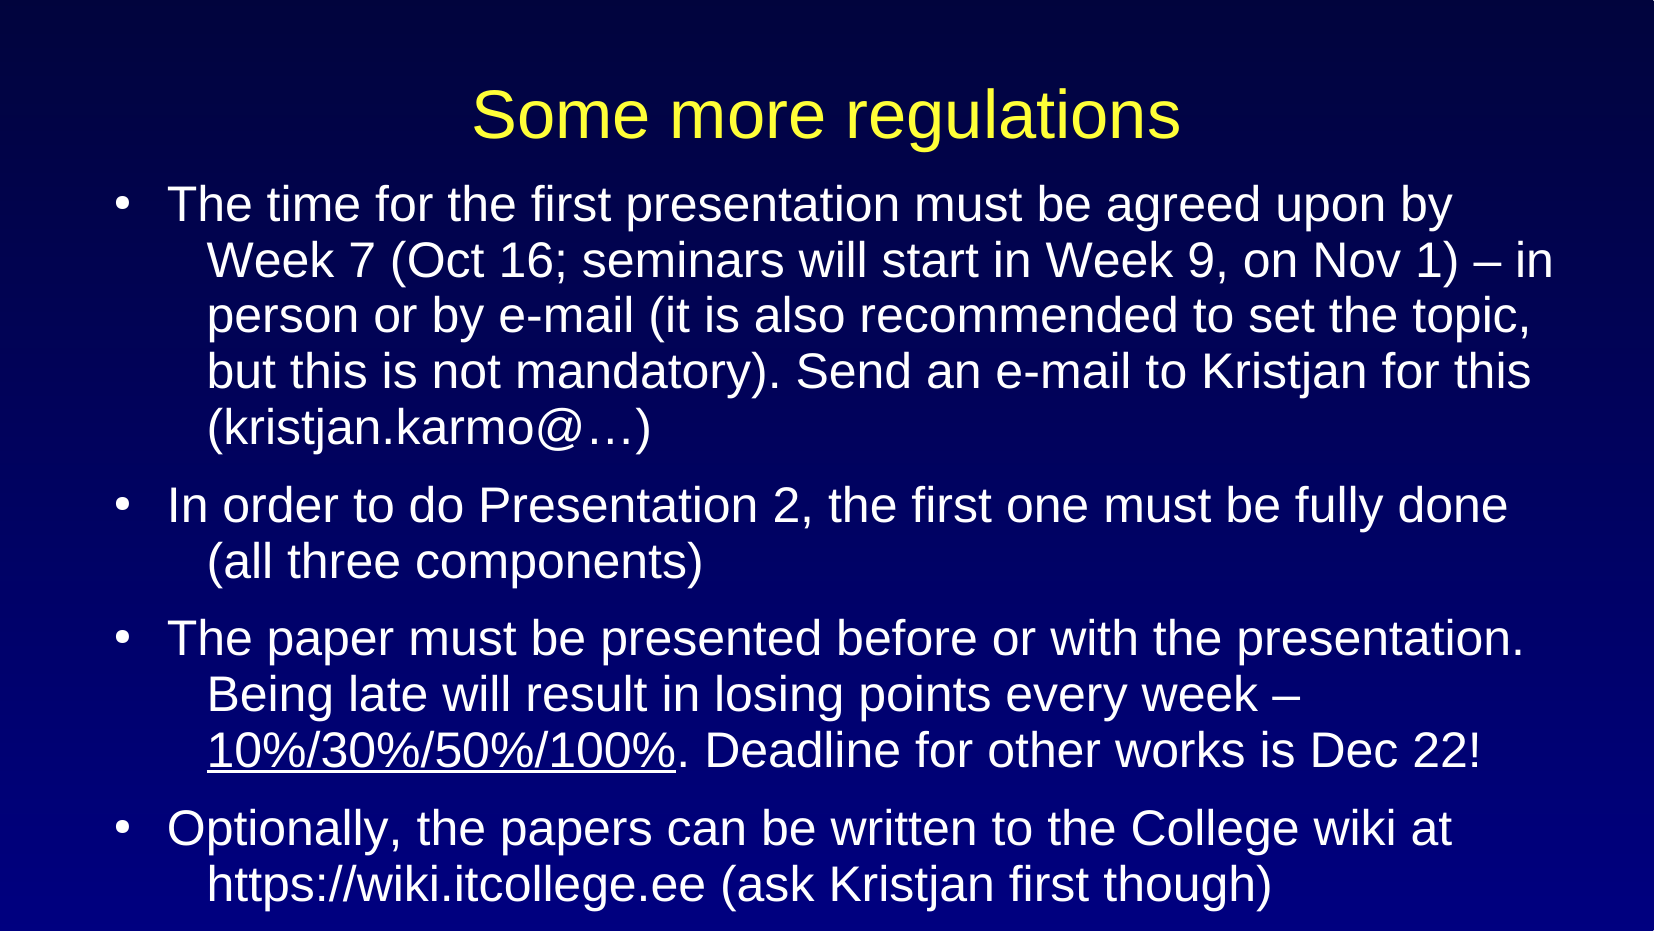

# Some more regulations
The time for the first presentation must be agreed upon by Week 7 (Oct 16; seminars will start in Week 9, on Nov 1) – in person or by e-mail (it is also recommended to set the topic, but this is not mandatory). Send an e-mail to Kristjan for this (kristjan.karmo@…)
In order to do Presentation 2, the first one must be fully done (all three components)
The paper must be presented before or with the presentation. Being late will result in losing points every week – 10%/30%/50%/100%. Deadline for other works is Dec 22!
Optionally, the papers can be written to the College wiki at https://wiki.itcollege.ee (ask Kristjan first though)